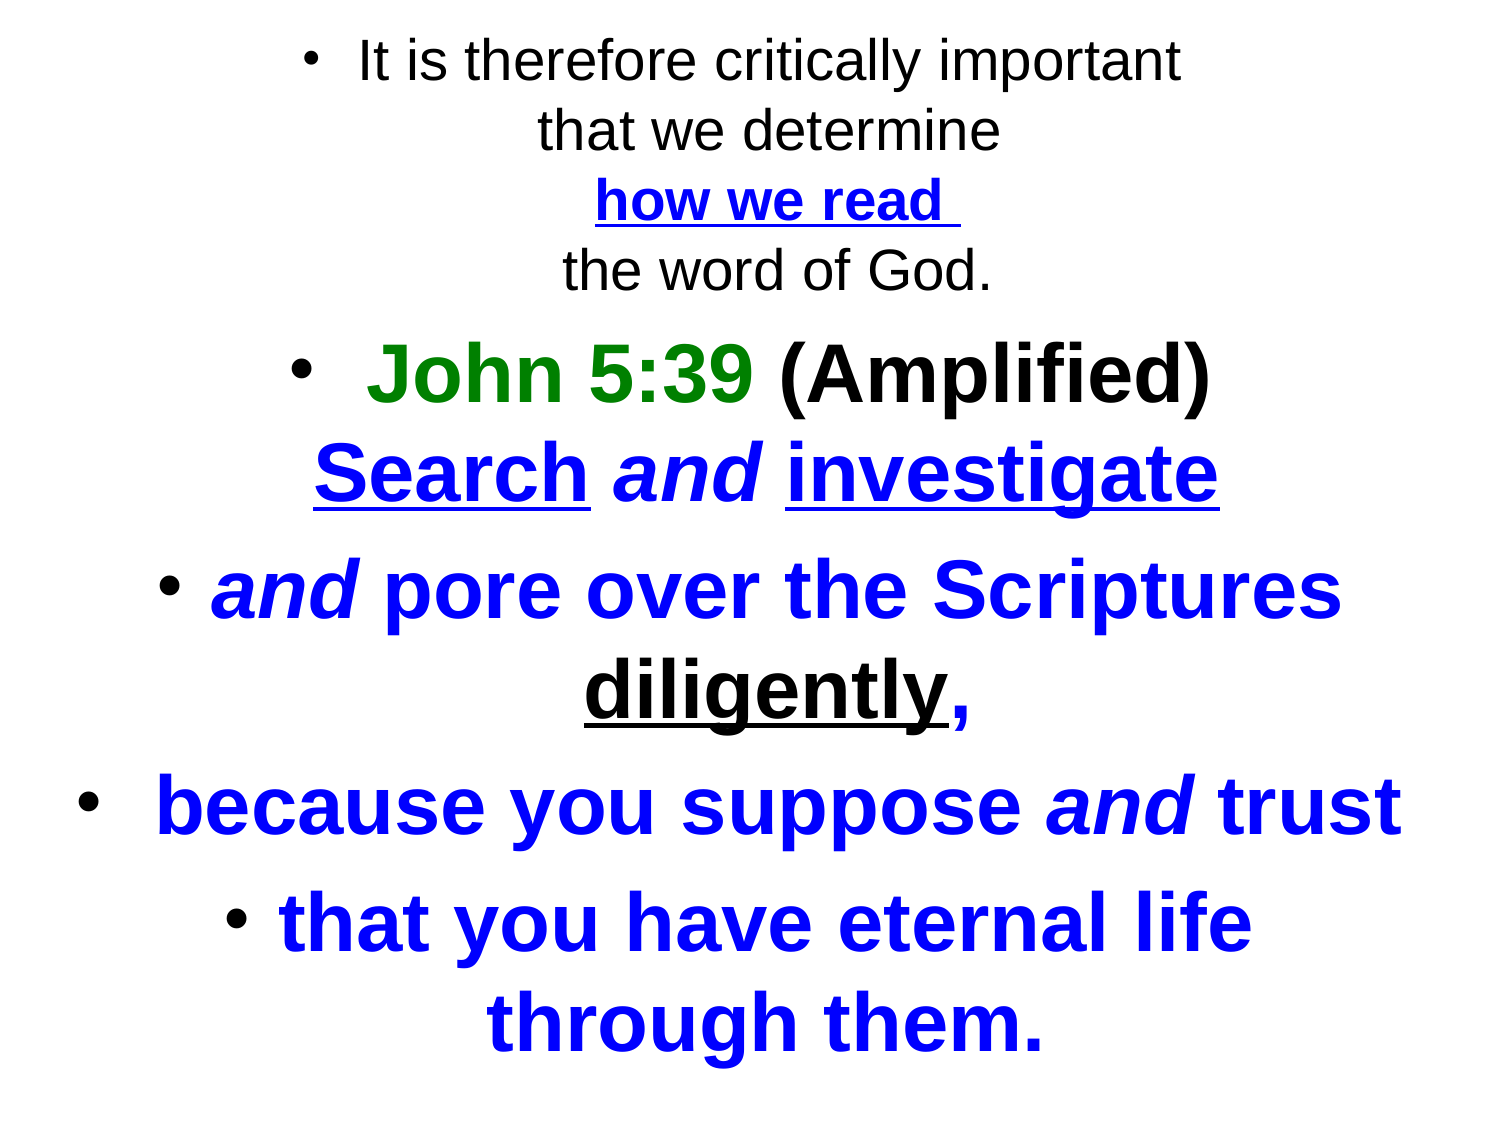

# It is therefore critically important that we determine how we read the word of God.
 John 5:39 (Amplified)
Search and investigate
and pore over the Scriptures diligently,
 because you suppose and trust
that you have eternal life
through them.
26